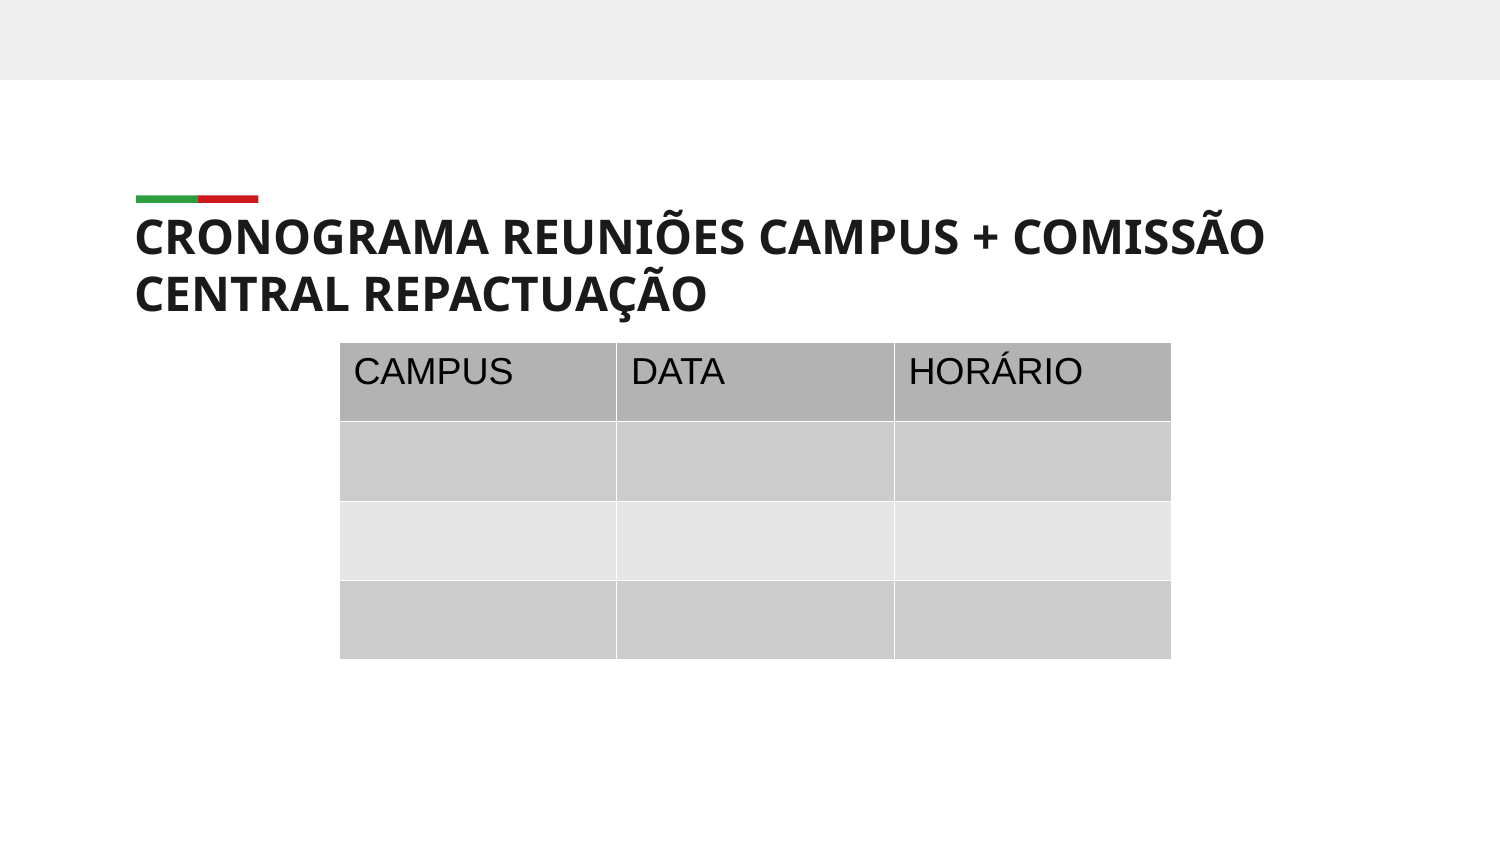

CRONOGRAMA REUNIÕES CAMPUS + COMISSÃO CENTRAL REPACTUAÇÃO
| CAMPUS | DATA | HORÁRIO |
| --- | --- | --- |
| | | |
| | | |
| | | |